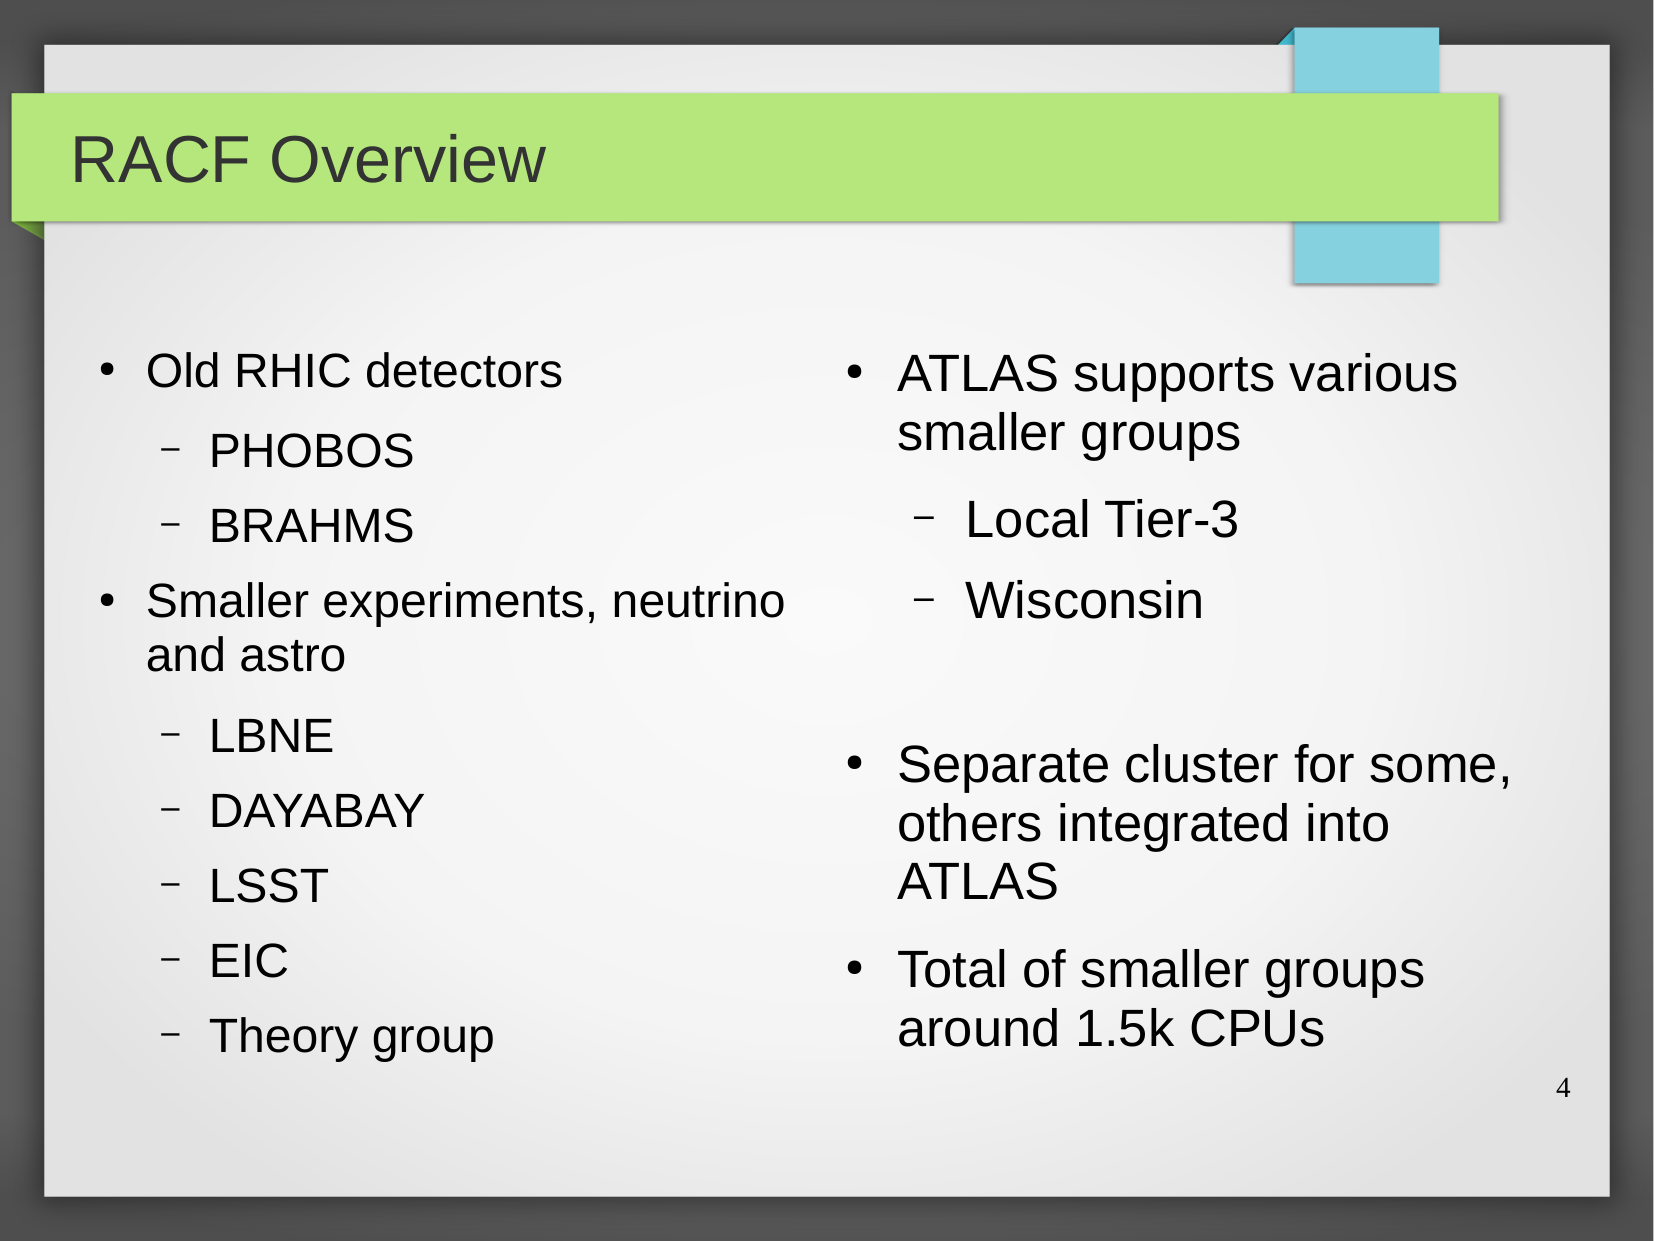

# RACF Overview
Old RHIC detectors
PHOBOS
BRAHMS
Smaller experiments, neutrino and astro
LBNE
DAYABAY
LSST
EIC
Theory group
ATLAS supports various smaller groups
Local Tier-3
Wisconsin
Separate cluster for some, others integrated into ATLAS
Total of smaller groups around 1.5k CPUs
4